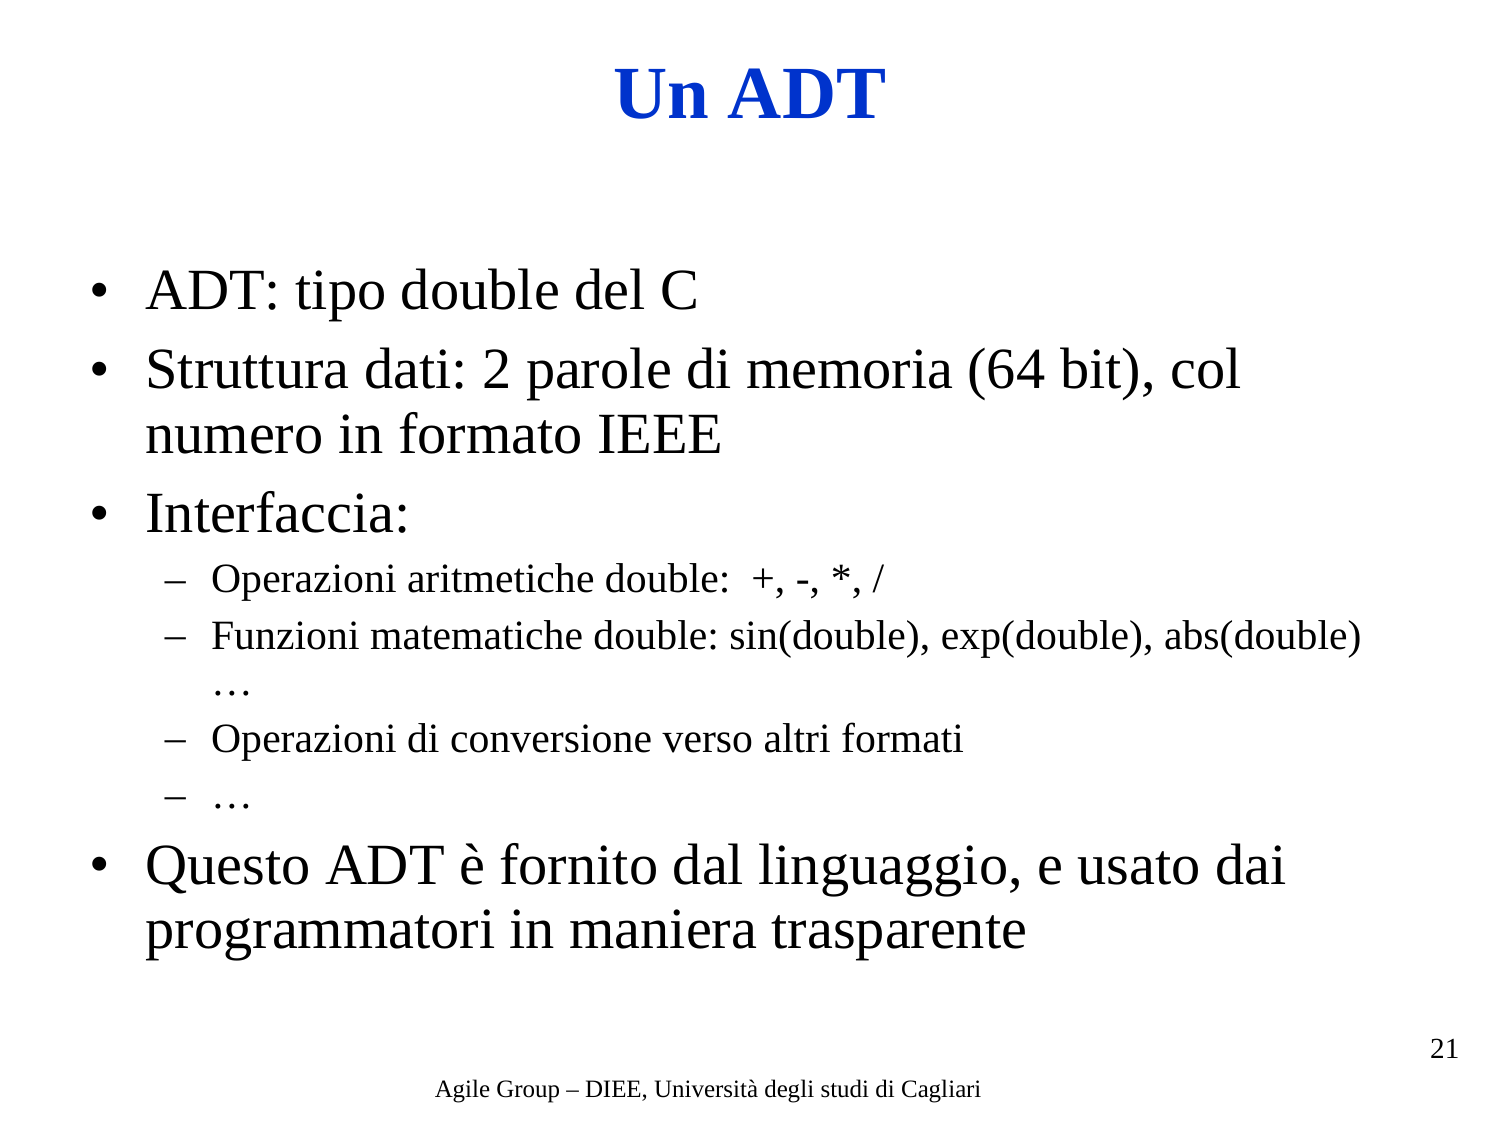

# Un ADT
ADT: tipo double del C
Struttura dati: 2 parole di memoria (64 bit), col numero in formato IEEE
Interfaccia:
Operazioni aritmetiche double: +, -, *, /
Funzioni matematiche double: sin(double), exp(double), abs(double)…
Operazioni di conversione verso altri formati
…
Questo ADT è fornito dal linguaggio, e usato dai programmatori in maniera trasparente
21